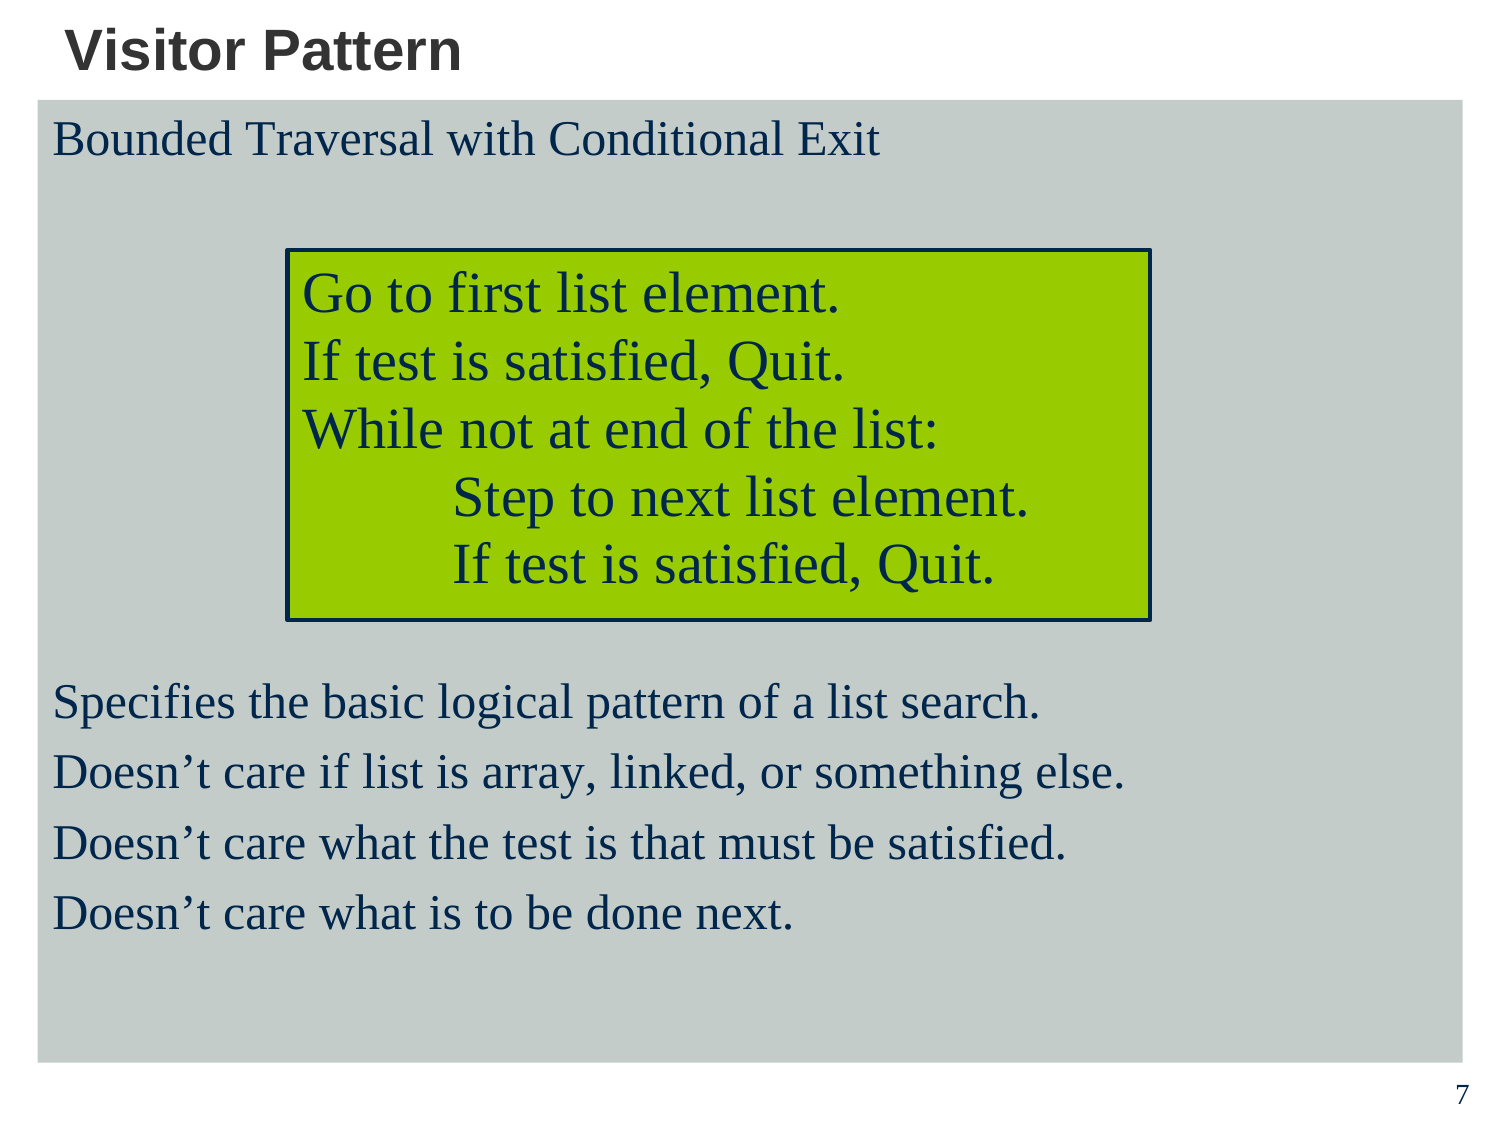

# Visitor Pattern
Bounded Traversal with Conditional Exit
Specifies the basic logical pattern of a list search.
Doesn’t care if list is array, linked, or something else.
Doesn’t care what the test is that must be satisfied.
Doesn’t care what is to be done next.
Go to first list element.
If test is satisfied, Quit.
While not at end of the list:
	Step to next list element.
	If test is satisfied, Quit.